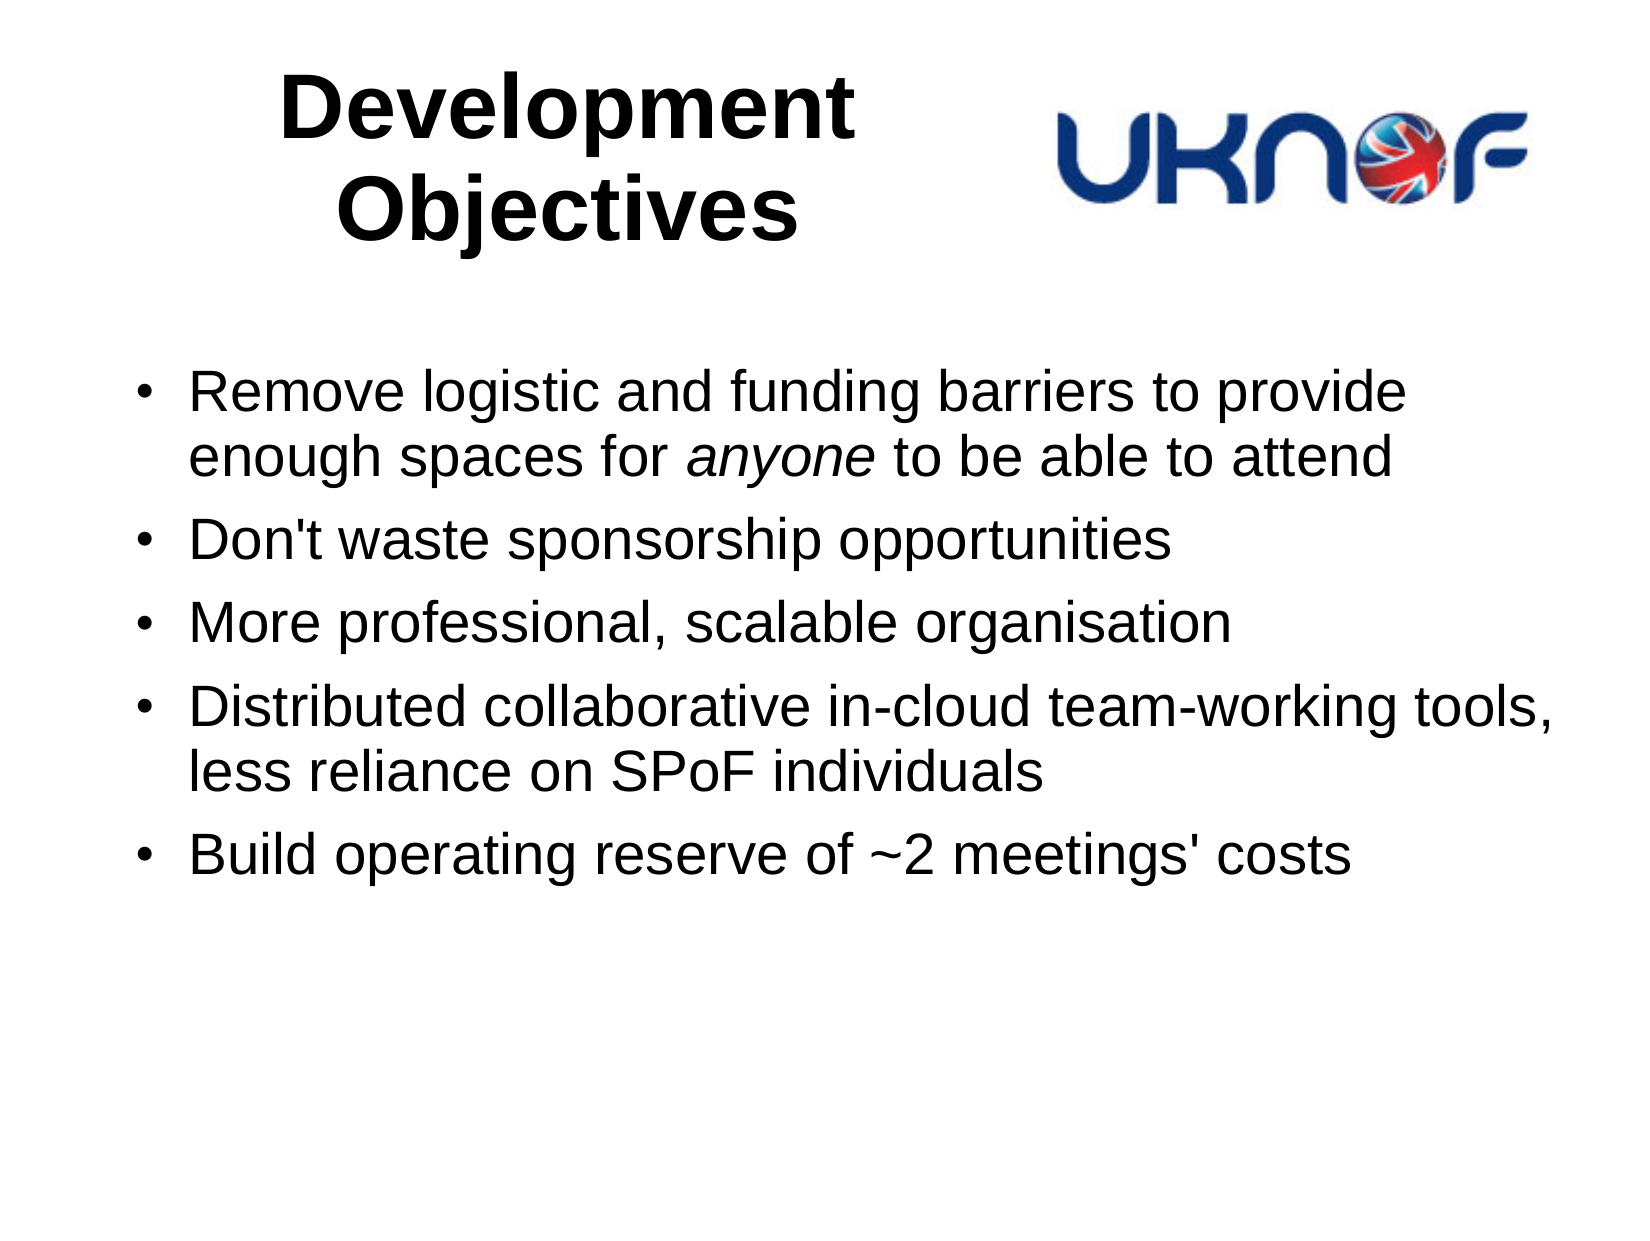

# Development Objectives
Remove logistic and funding barriers to provide enough spaces for anyone to be able to attend
Don't waste sponsorship opportunities
More professional, scalable organisation
Distributed collaborative in-cloud team-working tools, less reliance on SPoF individuals
Build operating reserve of ~2 meetings' costs